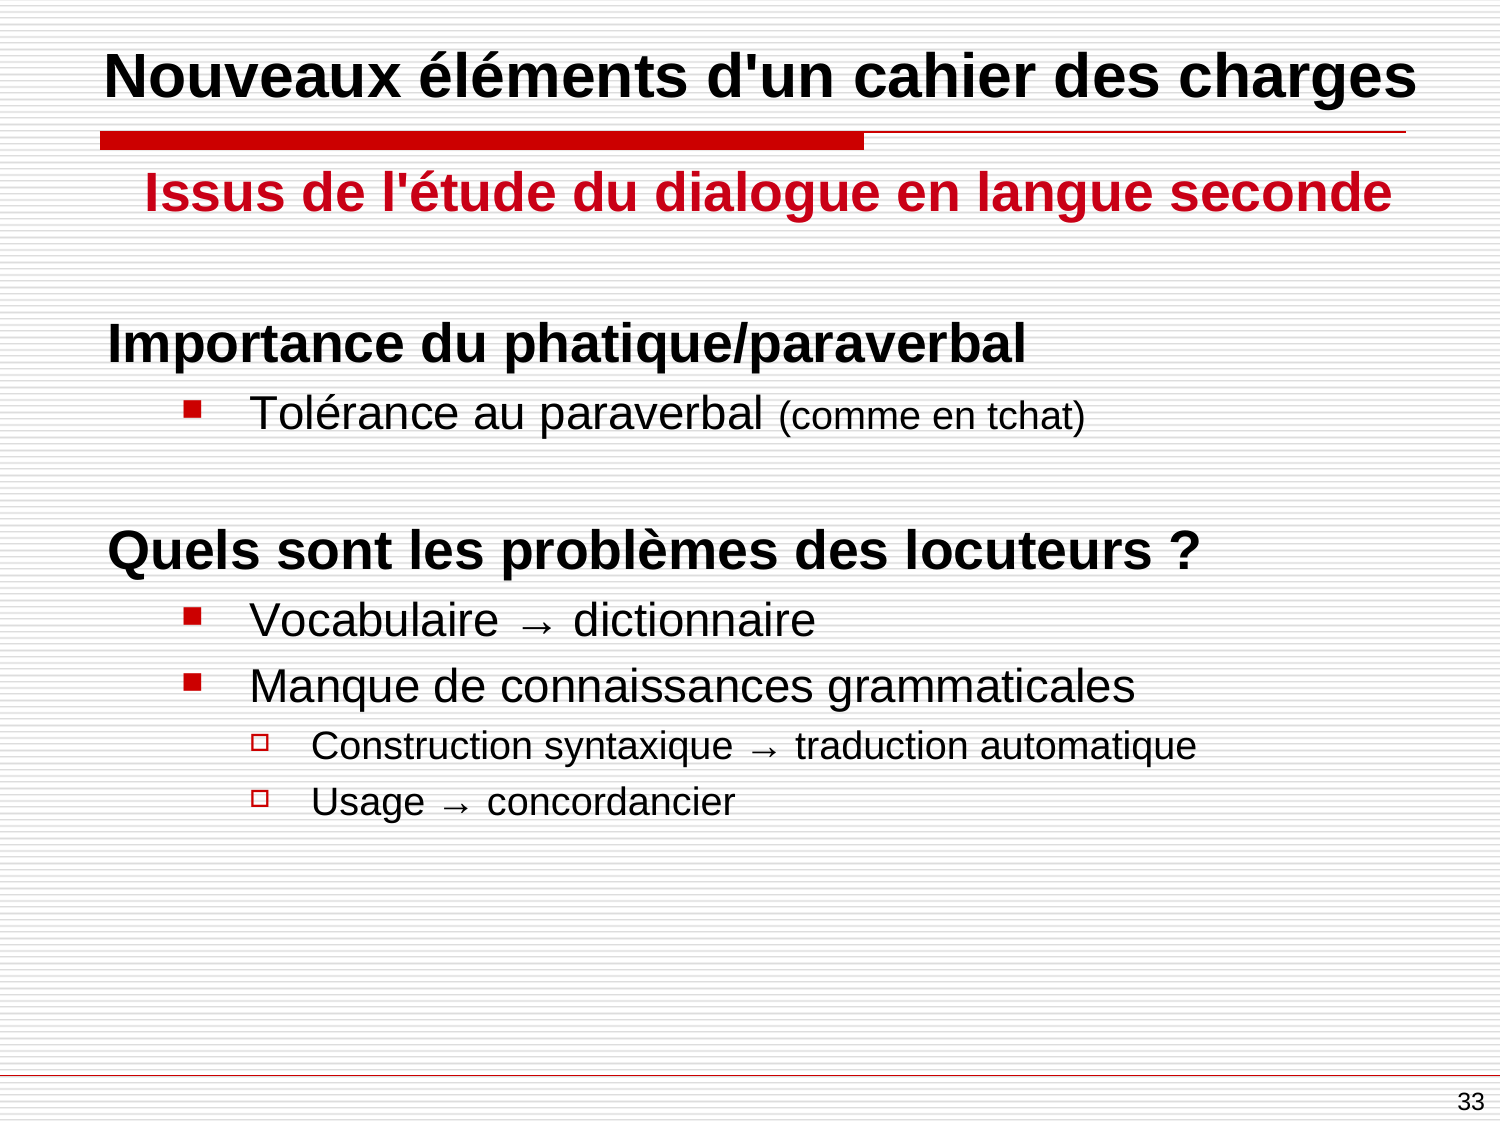

Nouveaux éléments d'un cahier des charges
# Issus de l'étude du dialogue en langue seconde
Importance du phatique/paraverbal
Tolérance au paraverbal (comme en tchat)
Quels sont les problèmes des locuteurs ?
Vocabulaire → dictionnaire
Manque de connaissances grammaticales
Construction syntaxique → traduction automatique
Usage → concordancier
33